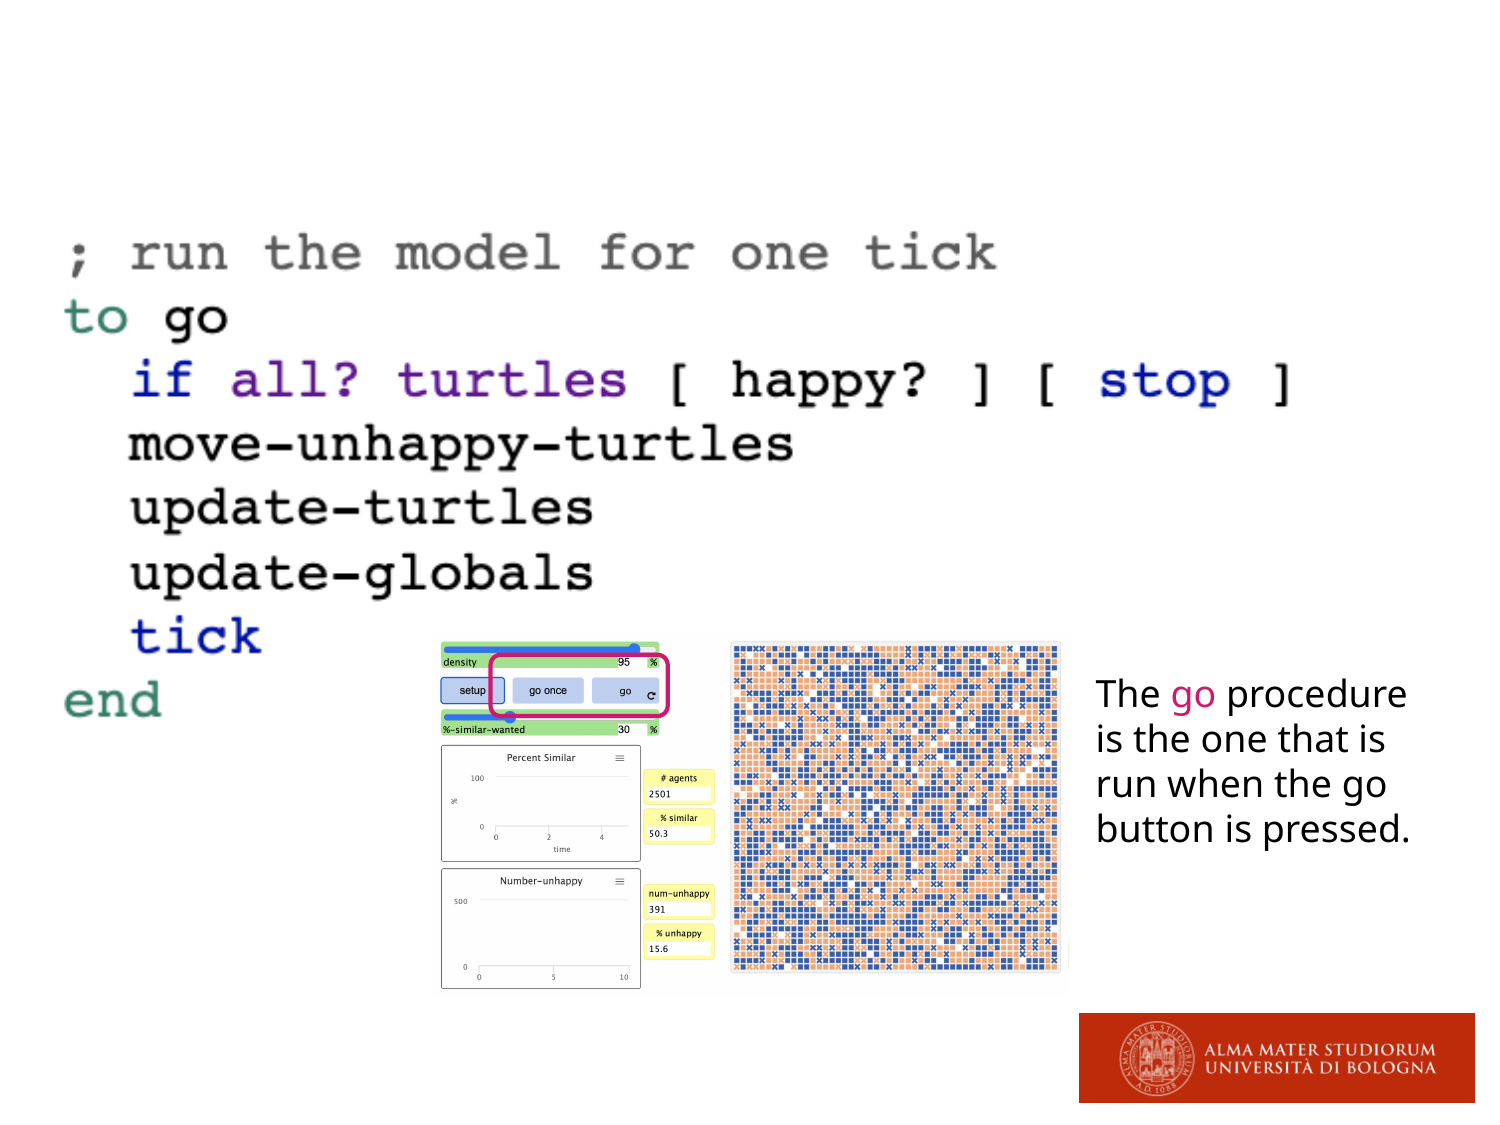

#
The go procedure is the one that is run when the go button is pressed.